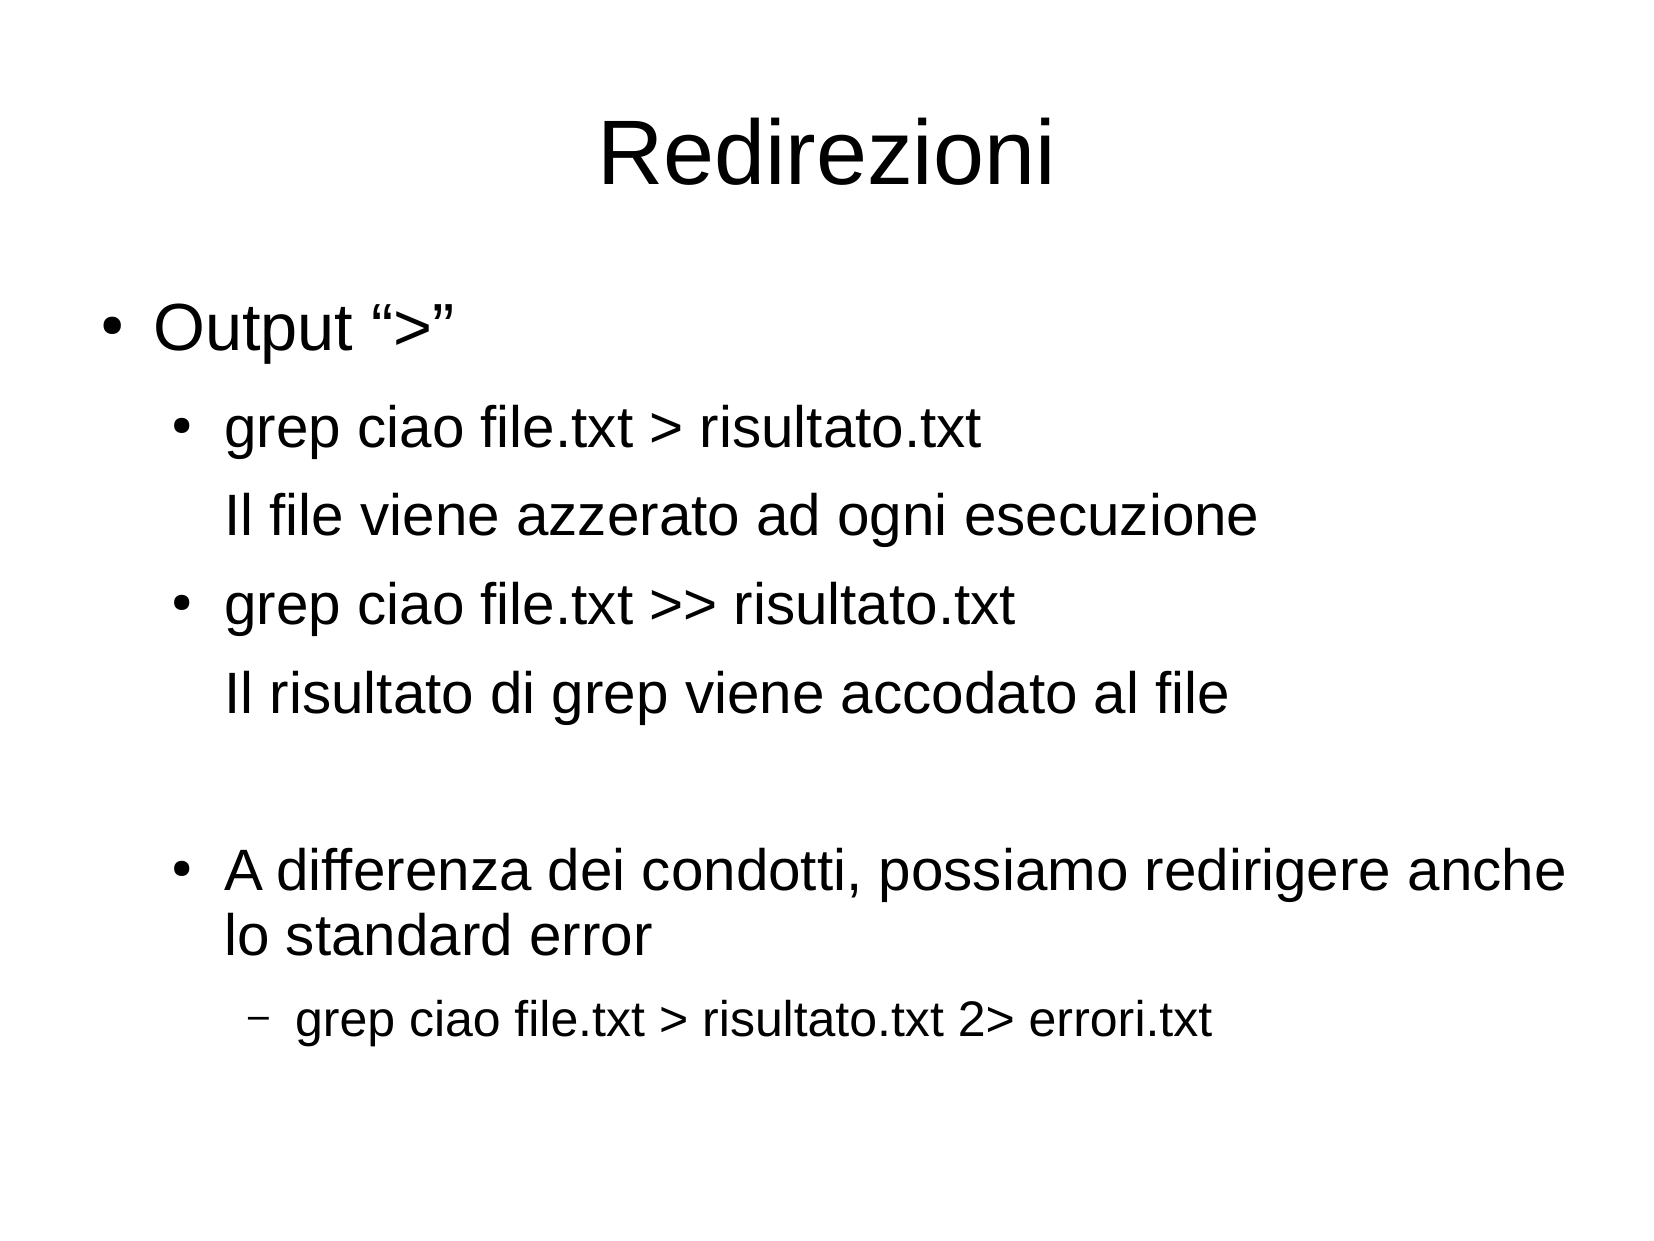

# Redirezioni
Output “>”
grep ciao file.txt > risultato.txt
Il file viene azzerato ad ogni esecuzione
grep ciao file.txt >> risultato.txt
Il risultato di grep viene accodato al file
A differenza dei condotti, possiamo redirigere anche lo standard error
grep ciao file.txt > risultato.txt 2> errori.txt